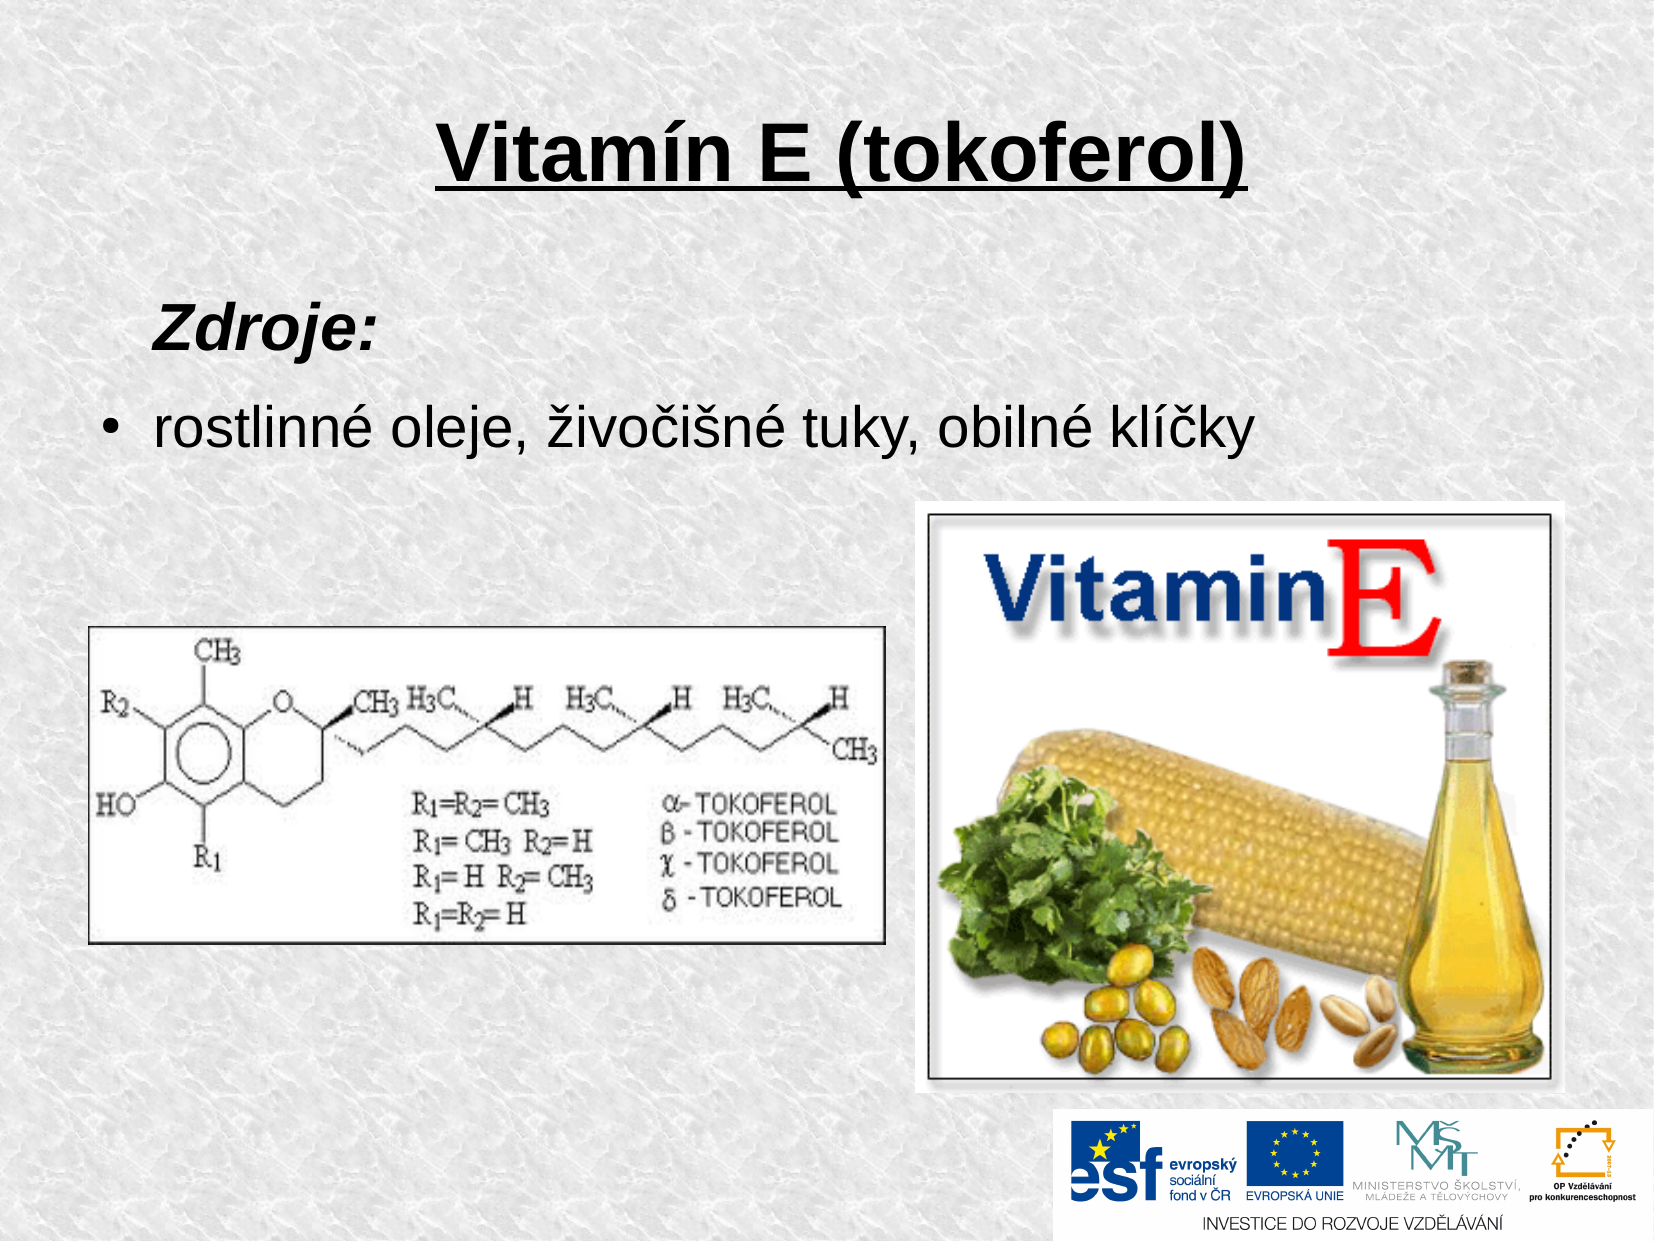

# Vitamín E (tokoferol)
Zdroje:
rostlinné oleje, živočišné tuky, obilné klíčky